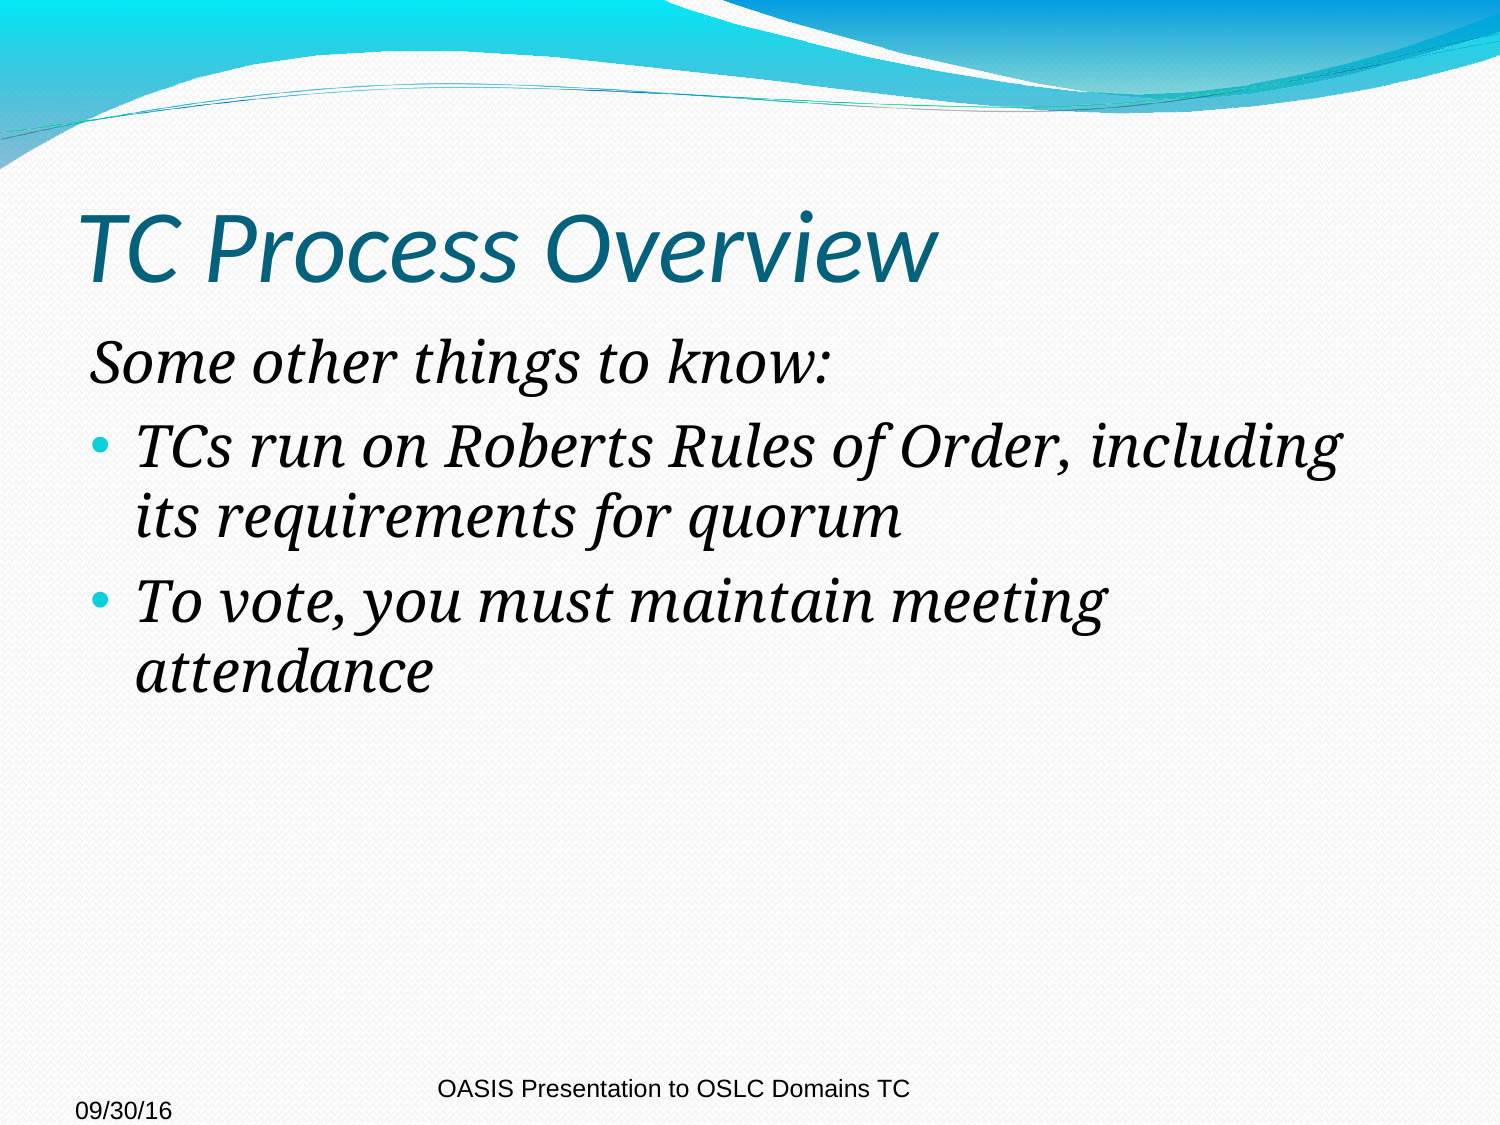

TC Process Overview
Some other things to know:
TCs run on Roberts Rules of Order, including its requirements for quorum
To vote, you must maintain meeting attendance
OASIS Presentation to OSLC Domains TC
09/30/16